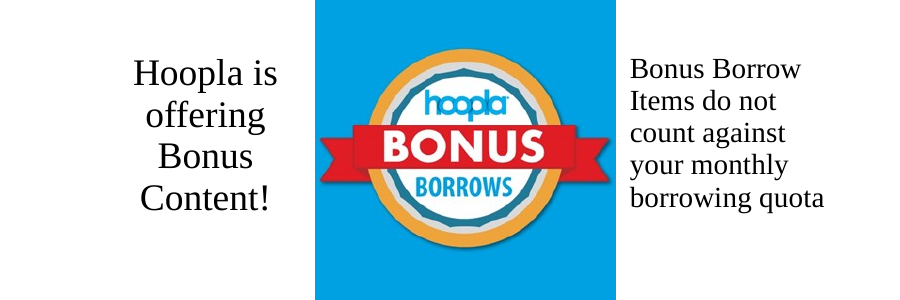

Hoopla is offering
Bonus Content!
Bonus Borrow Items do not count against your monthly borrowing quota